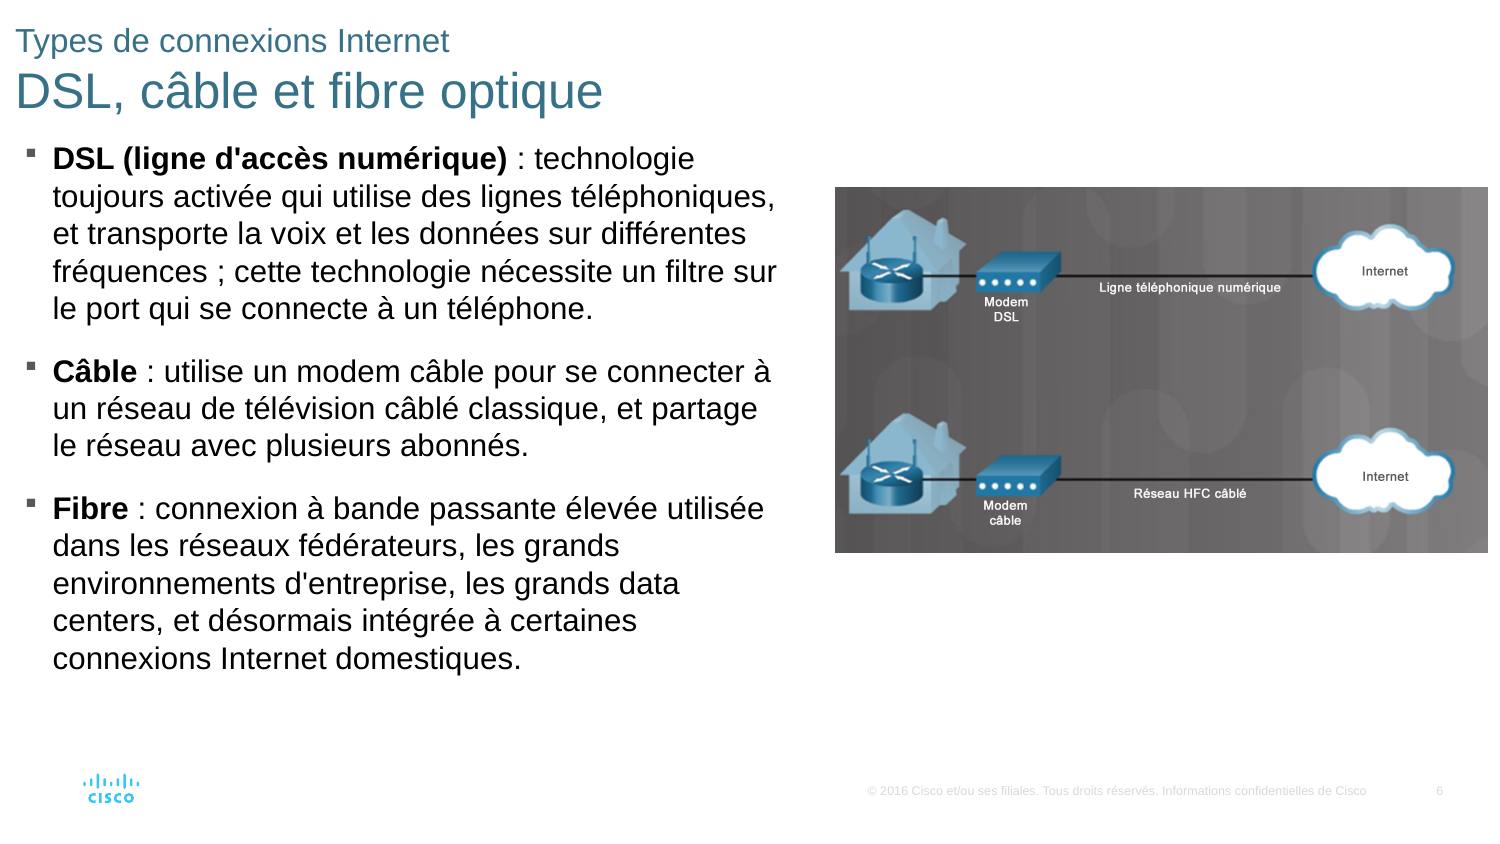

# Types de connexions Internet DSL, câble et fibre optique
DSL (ligne d'accès numérique) : technologie toujours activée qui utilise des lignes téléphoniques, et transporte la voix et les données sur différentes fréquences ; cette technologie nécessite un filtre sur le port qui se connecte à un téléphone.
Câble : utilise un modem câble pour se connecter à un réseau de télévision câblé classique, et partage le réseau avec plusieurs abonnés.
Fibre : connexion à bande passante élevée utilisée dans les réseaux fédérateurs, les grands environnements d'entreprise, les grands data centers, et désormais intégrée à certaines connexions Internet domestiques.